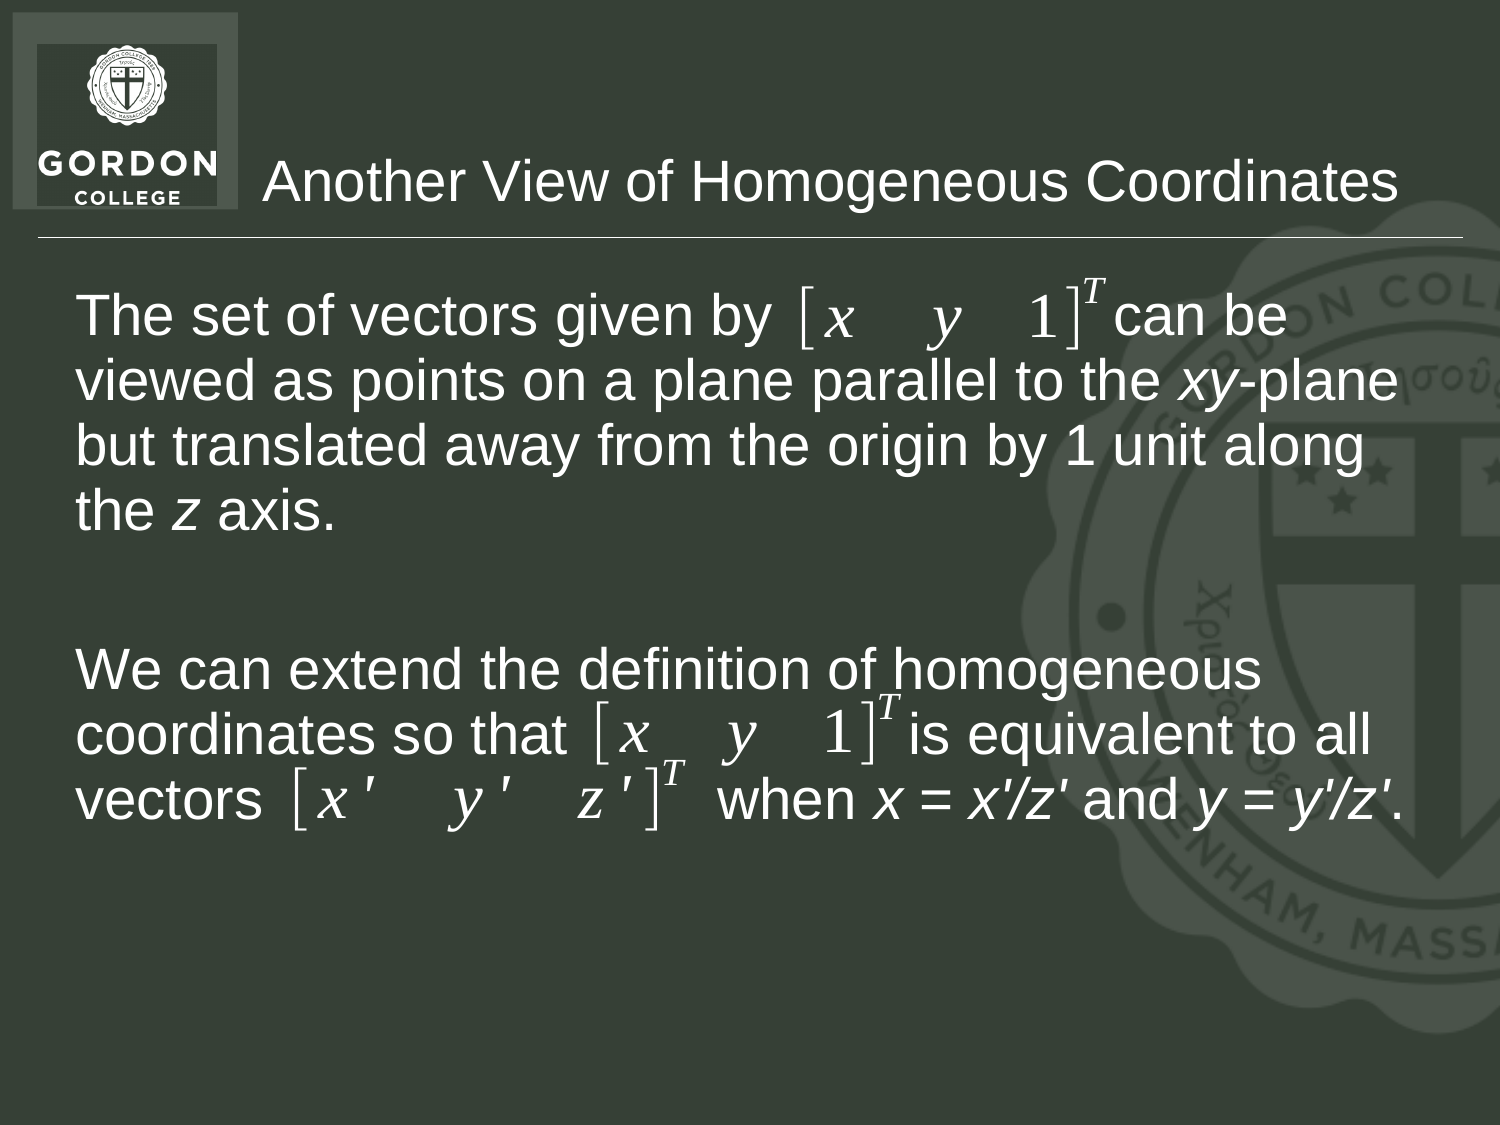

# Another View of Homogeneous Coordinates
The set of vectors given by can be viewed as points on a plane parallel to the xy-plane but translated away from the origin by 1 unit along the z axis.
We can extend the definition of homogeneous coordinates so that is equivalent to all vectors when x = x'/z' and y = y'/z'.